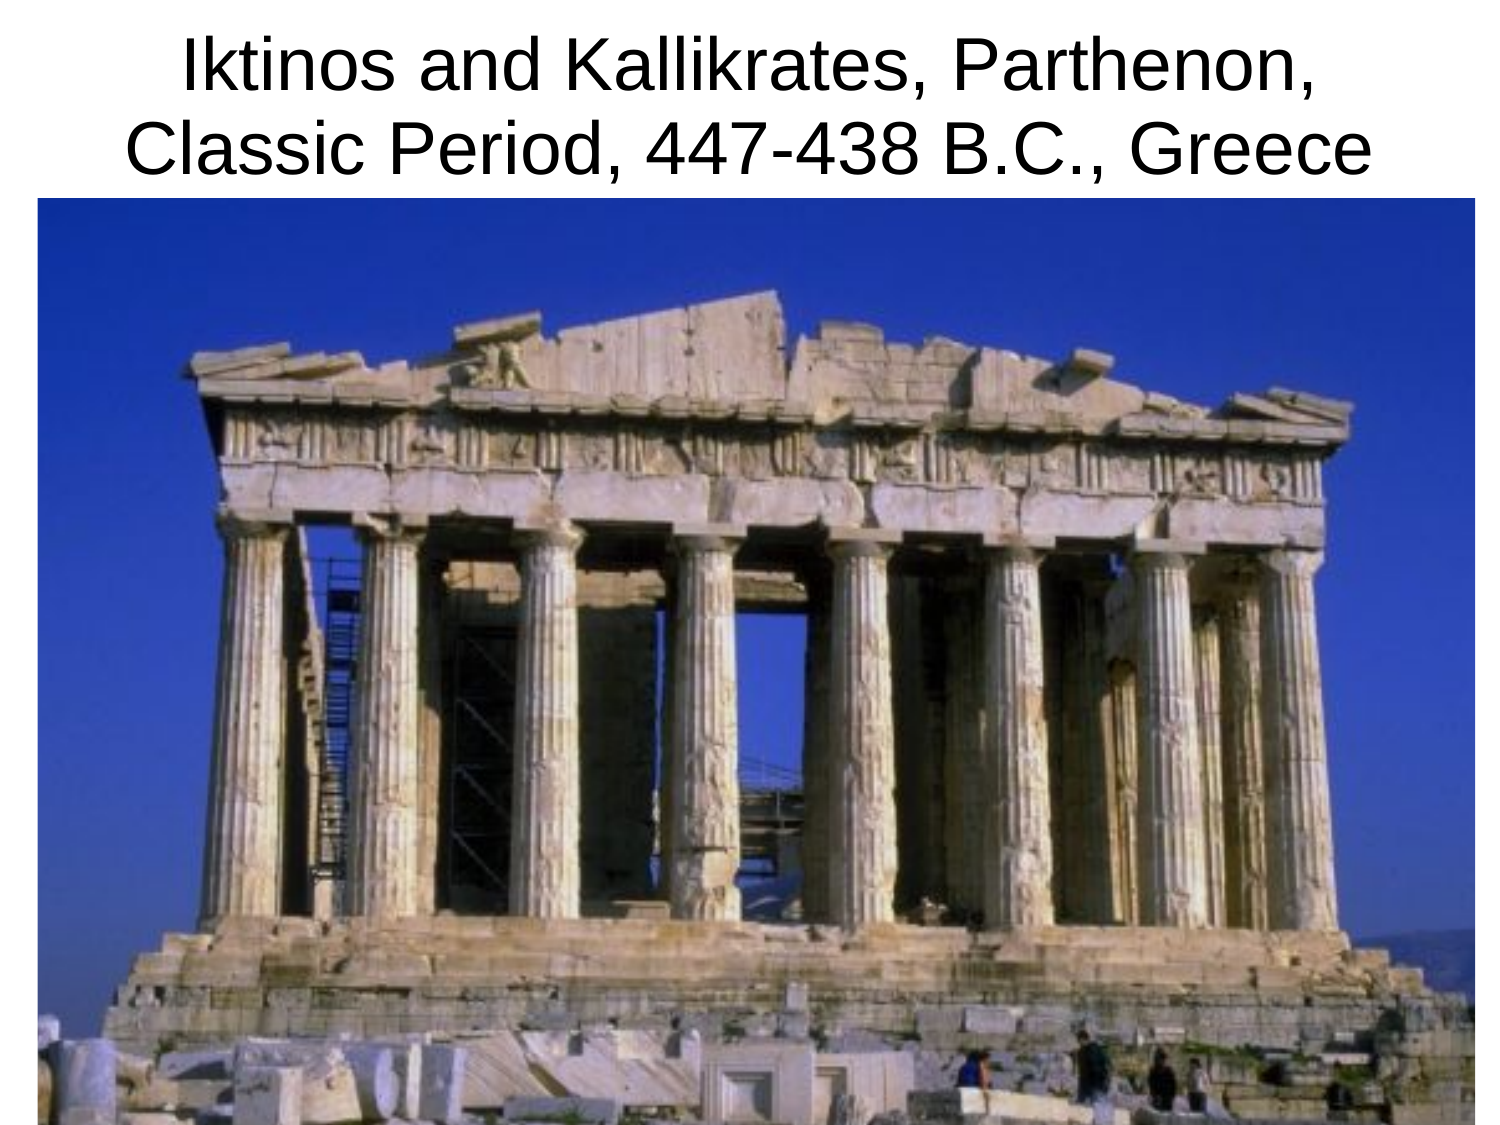

# Iktinos and Kallikrates, Parthenon, Classic Period, 447-438 B.C., Greece